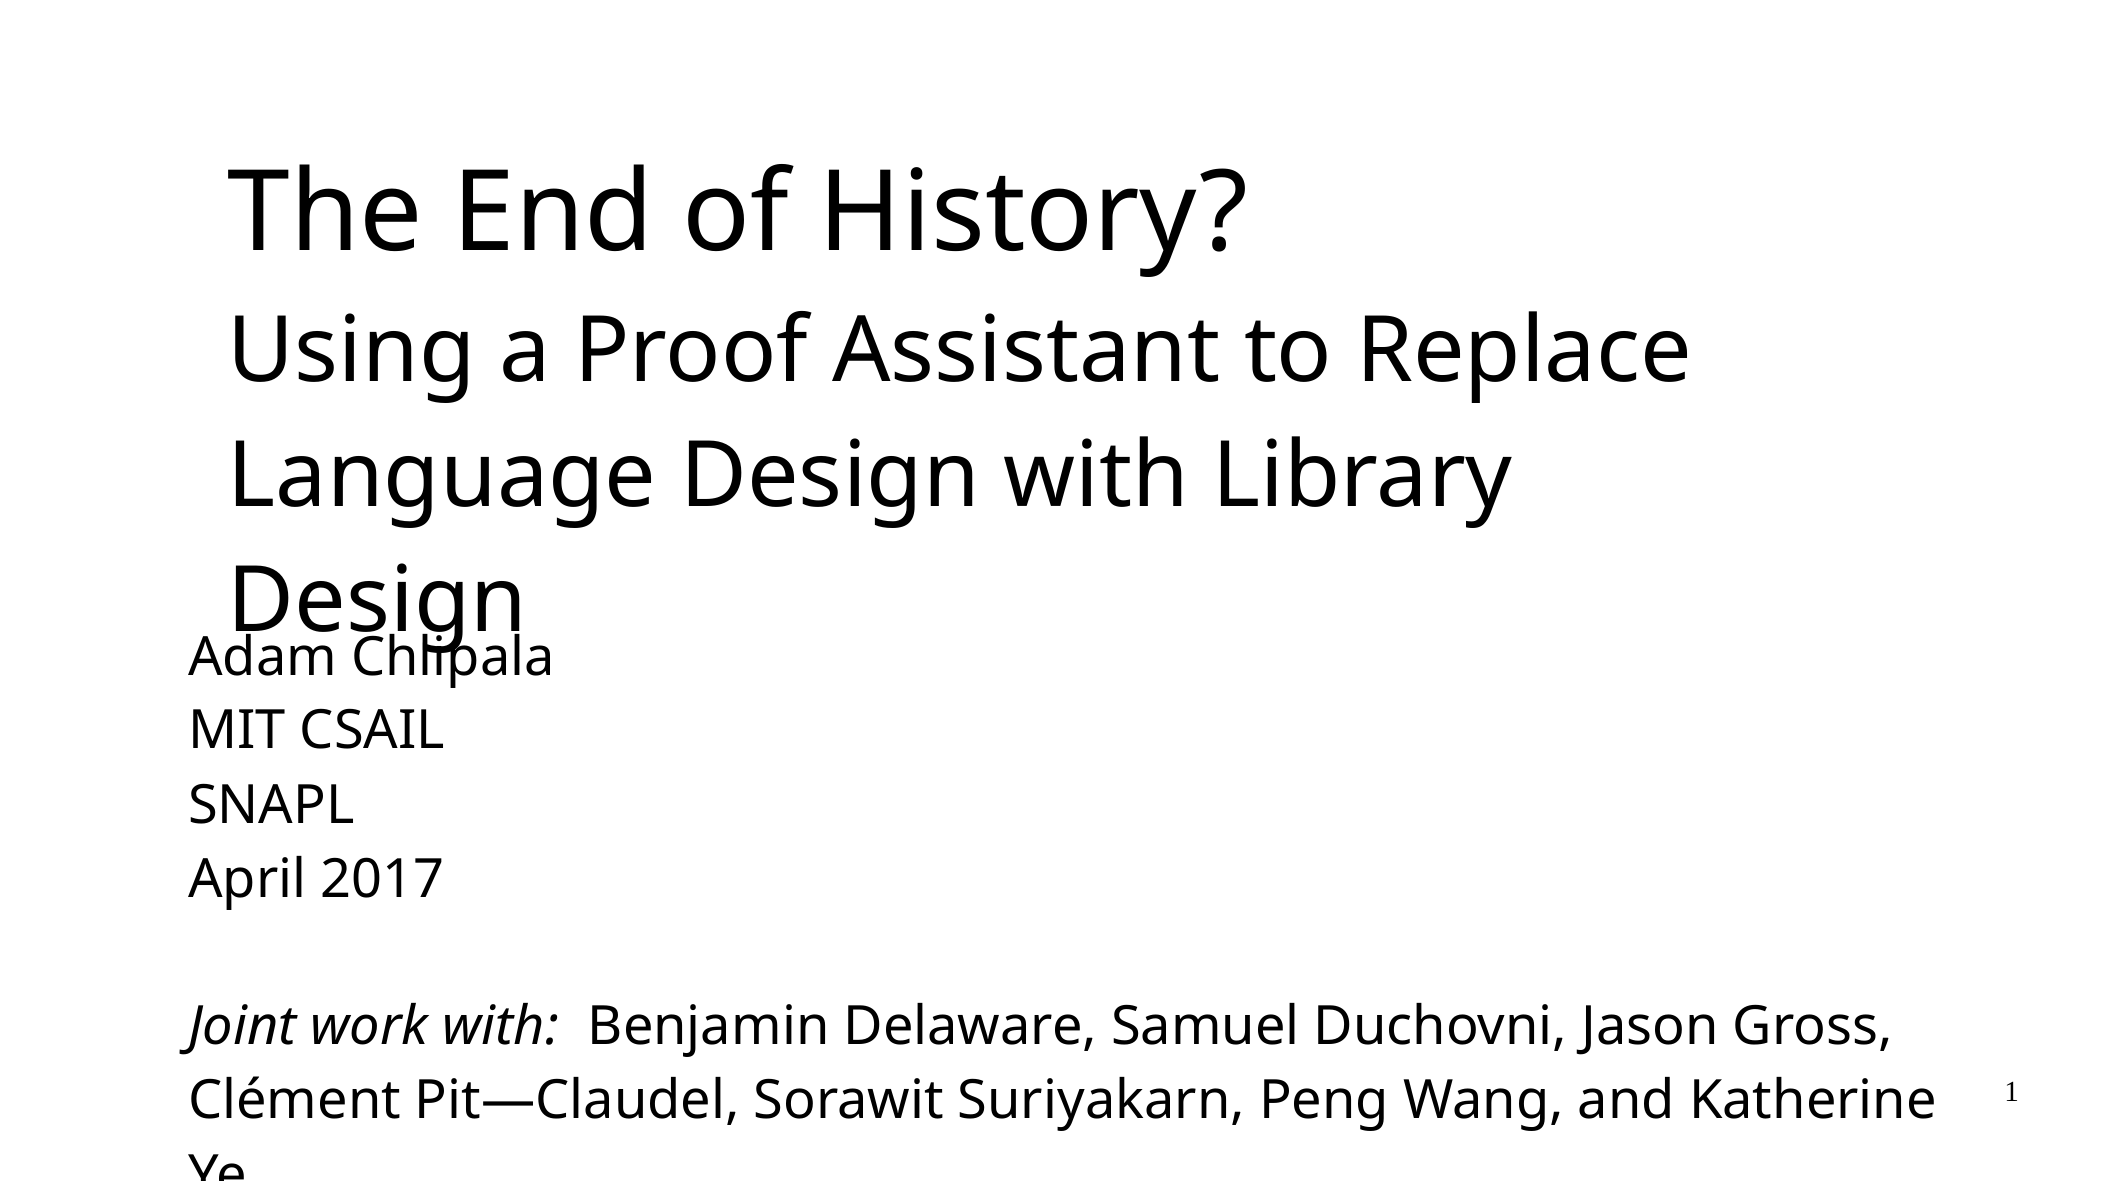

The End of History?
Using a Proof Assistant to Replace Language Design with Library Design
Adam Chlipala
MIT CSAIL
SNAPL
April 2017
Joint work with: Benjamin Delaware, Samuel Duchovni, Jason Gross, Clément Pit—Claudel, Sorawit Suriyakarn, Peng Wang, and Katherine Ye
1